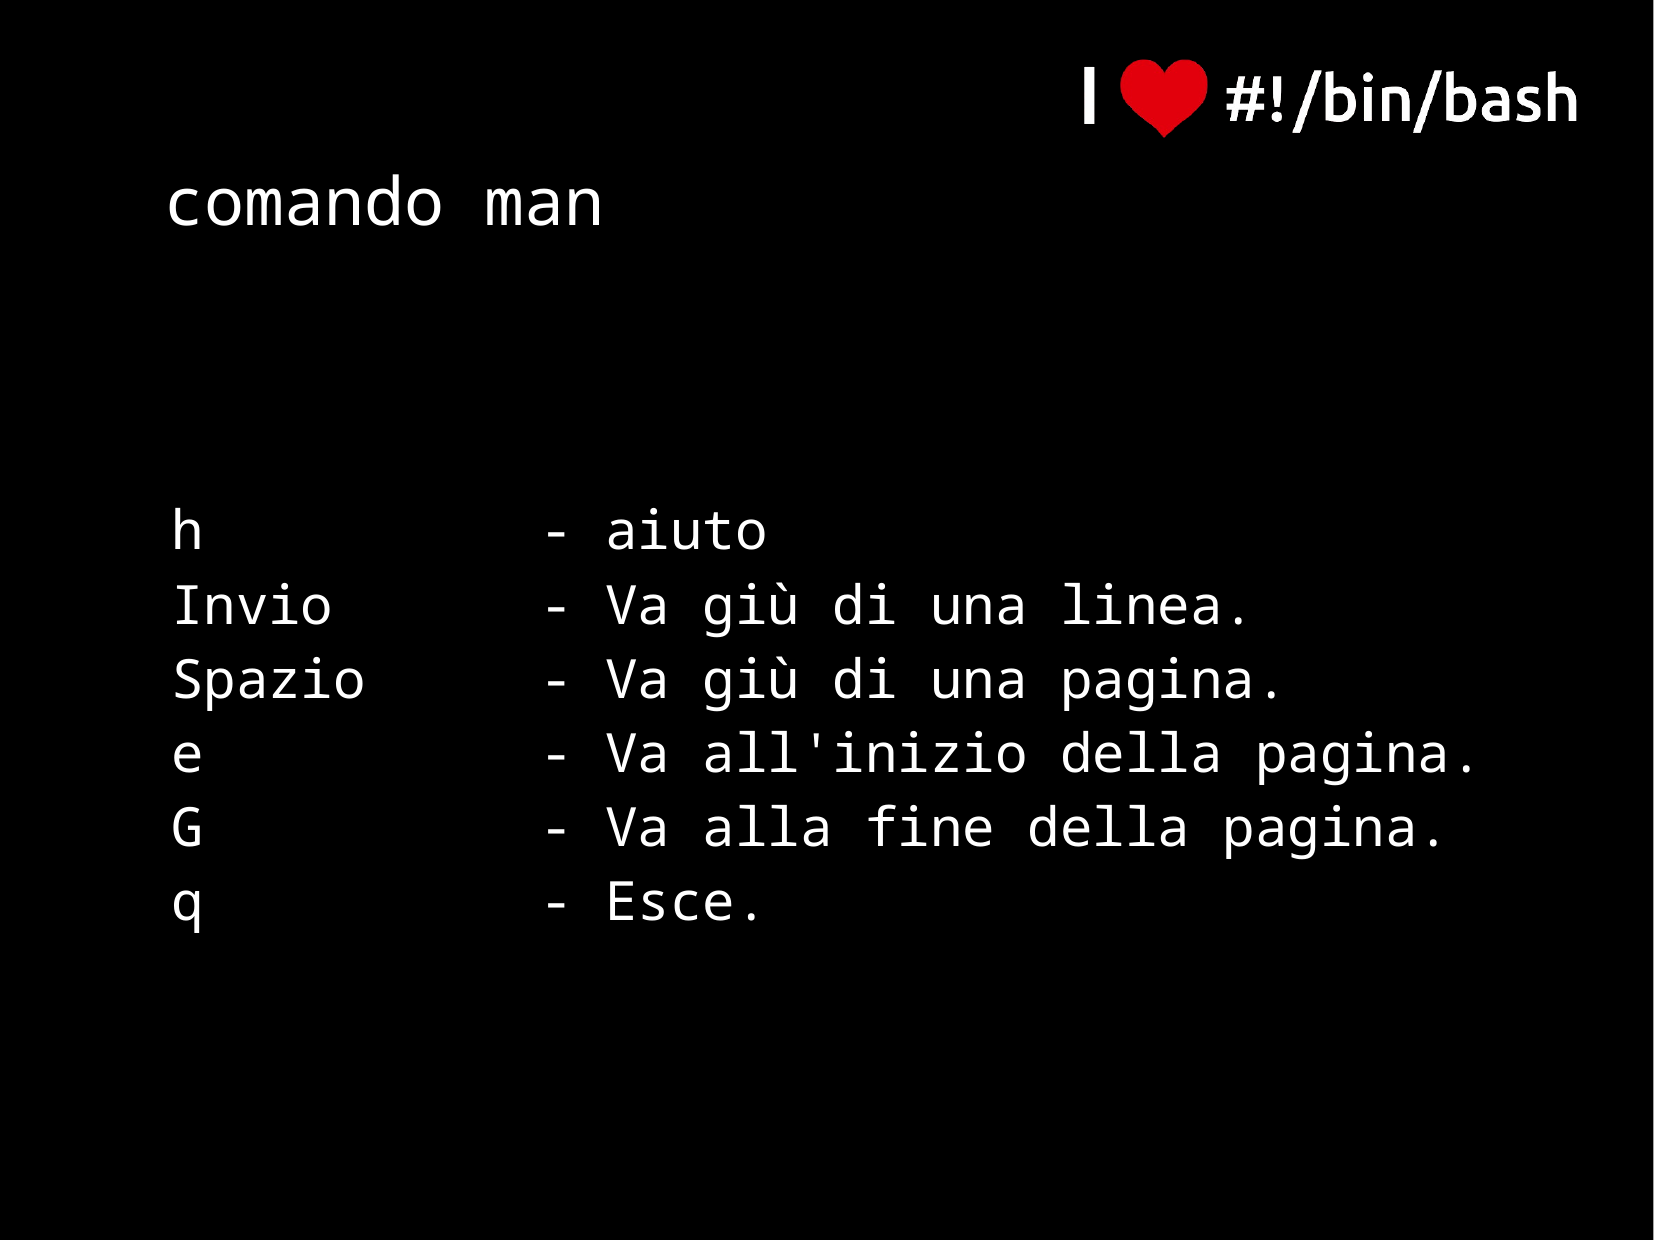

comando man
h					- aiuto
Invio			- Va giù di una linea.
Spazio			- Va giù di una pagina.
e					- Va all'inizio della pagina.
G					- Va alla fine della pagina.
q					- Esce.